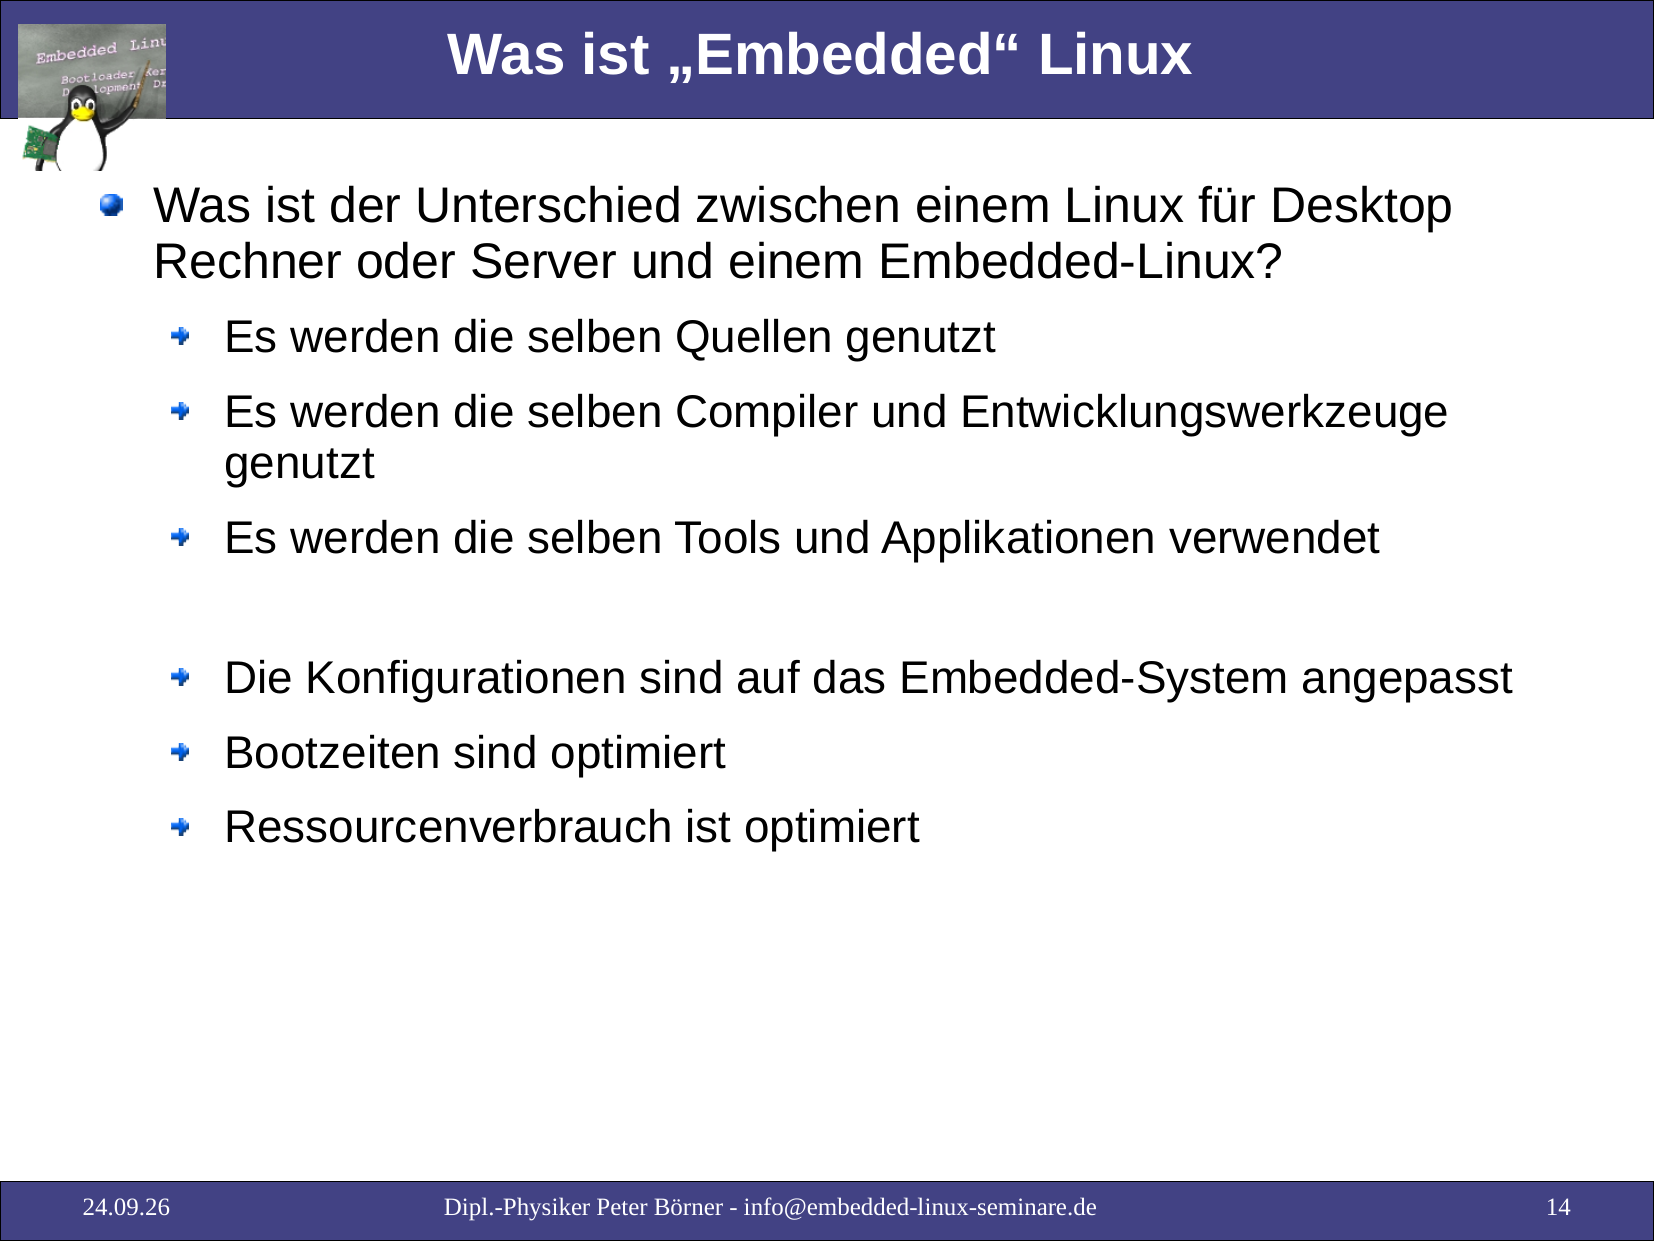

# Was ist „Embedded“ Linux
Was ist der Unterschied zwischen einem Linux für Desktop Rechner oder Server und einem Embedded-Linux?
Es werden die selben Quellen genutzt
Es werden die selben Compiler und Entwicklungswerkzeuge genutzt
Es werden die selben Tools und Applikationen verwendet
Die Konfigurationen sind auf das Embedded-System angepasst
Bootzeiten sind optimiert
Ressourcenverbrauch ist optimiert
 Dipl.-Physiker Peter Börner - info@embedded-linux-seminare.de
14